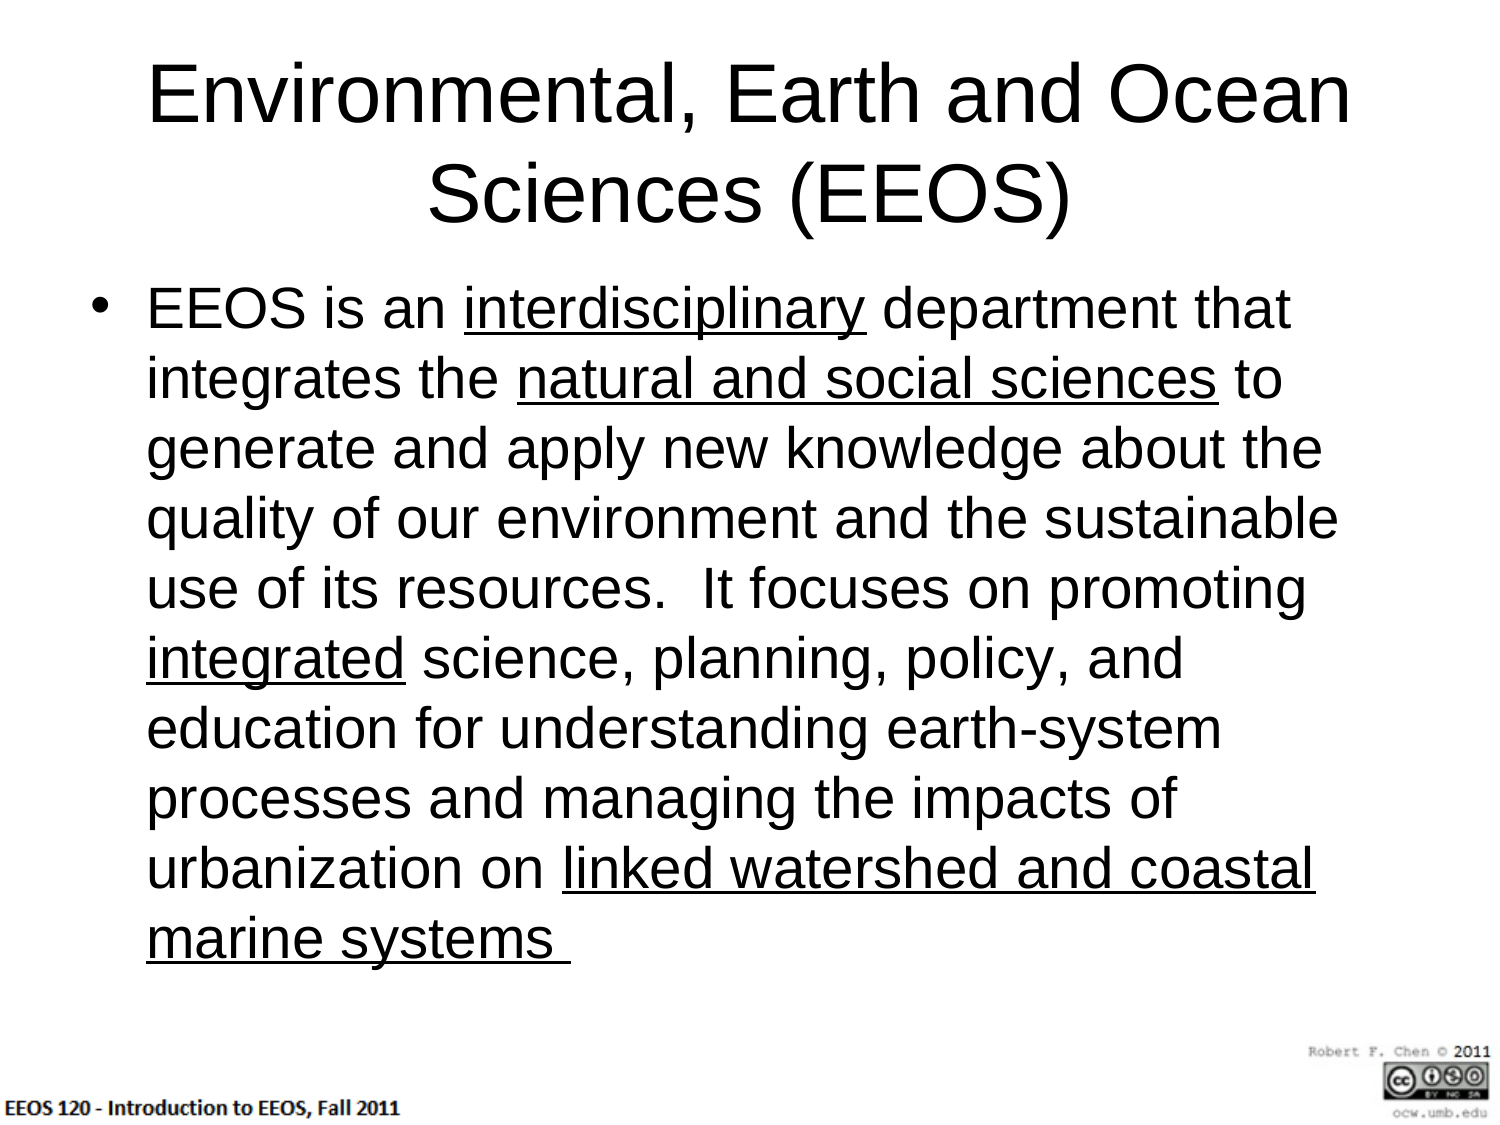

# Environmental, Earth and Ocean Sciences (EEOS)
EEOS is an interdisciplinary department that integrates the natural and social sciences to generate and apply new knowledge about the quality of our environment and the sustainable use of its resources. It focuses on promoting integrated science, planning, policy, and education for understanding earth-system processes and managing the impacts of urbanization on linked watershed and coastal marine systems